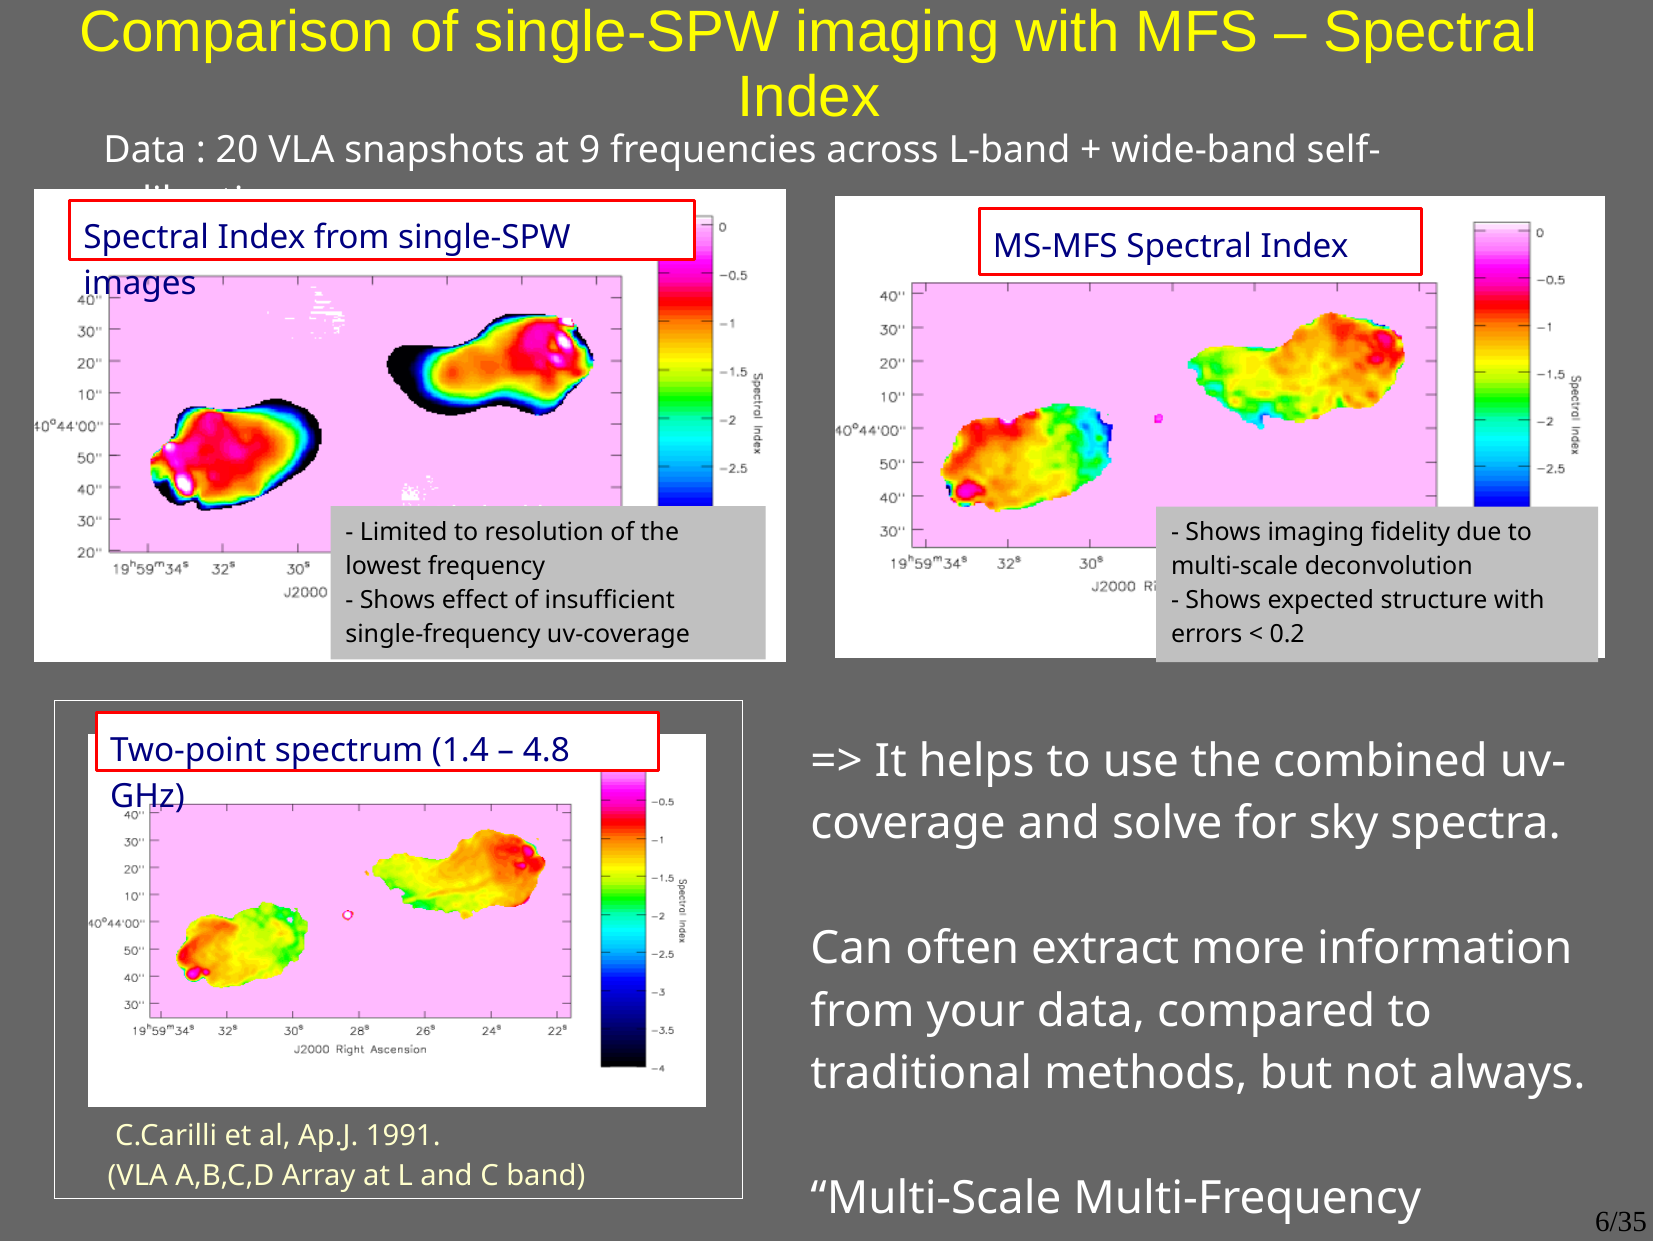

# Comparison of single-SPW imaging with MFS – Spectral Index
Data : 20 VLA snapshots at 9 frequencies across L-band + wide-band self-calibration
Spectral Index from single-SPW images
MS-MFS Spectral Index
Restored Continuum Image
Limited in resolution + deconvolution errors
- Limited to resolution of the lowest frequency
- Shows effect of insufficient single-frequency uv-coverage
- Shows imaging fidelity due to multi-scale deconvolution
- Shows expected structure with errors < 0.2
Two-point spectrum (1.4 – 4.8 GHz)
=> It helps to use the combined uv-coverage and solve for sky spectra.
Can often extract more information from your data, compared to traditional methods, but not always.
“Multi-Scale Multi-Frequency Synthesis”
 C.Carilli et al, Ap.J. 1991.
(VLA A,B,C,D Array at L and C band)
6